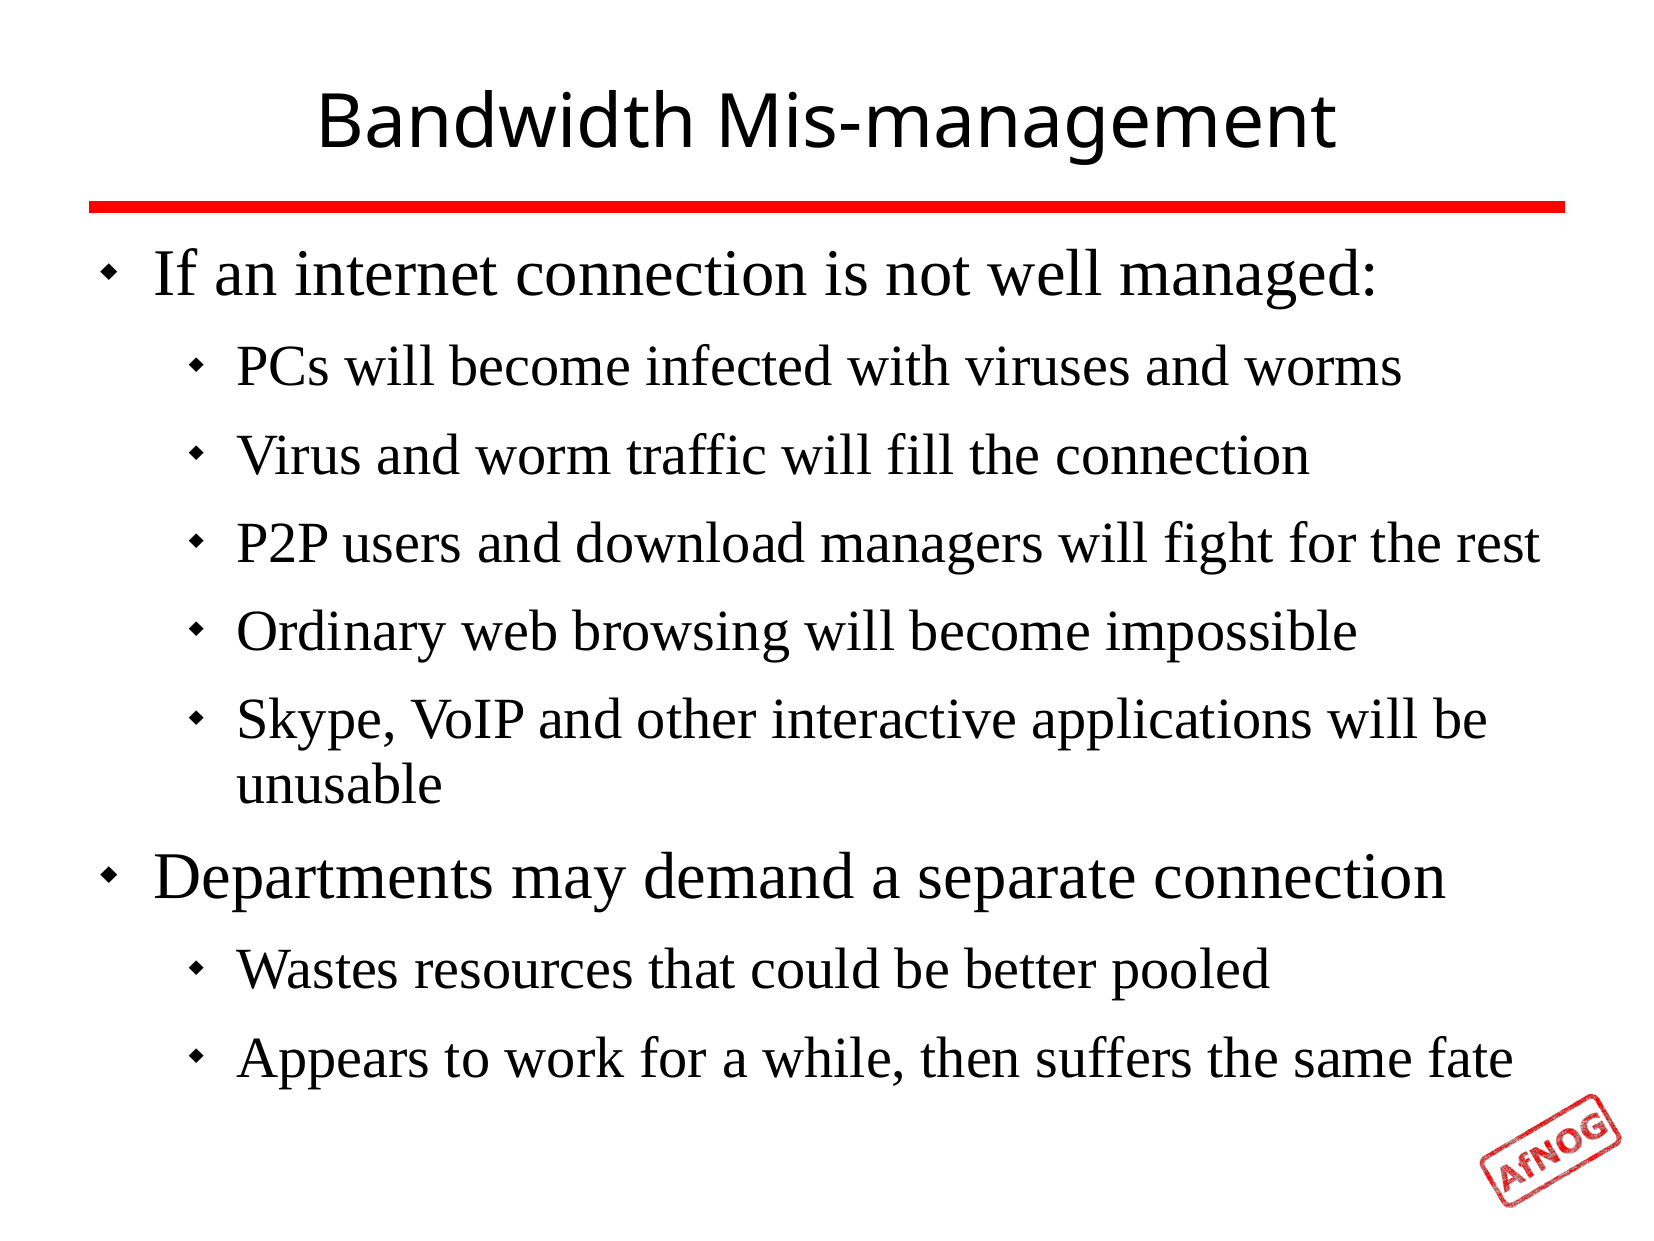

# Bandwidth Mis-management
If an internet connection is not well managed:
PCs will become infected with viruses and worms
Virus and worm traffic will fill the connection
P2P users and download managers will fight for the rest
Ordinary web browsing will become impossible
Skype, VoIP and other interactive applications will be unusable
Departments may demand a separate connection
Wastes resources that could be better pooled
Appears to work for a while, then suffers the same fate